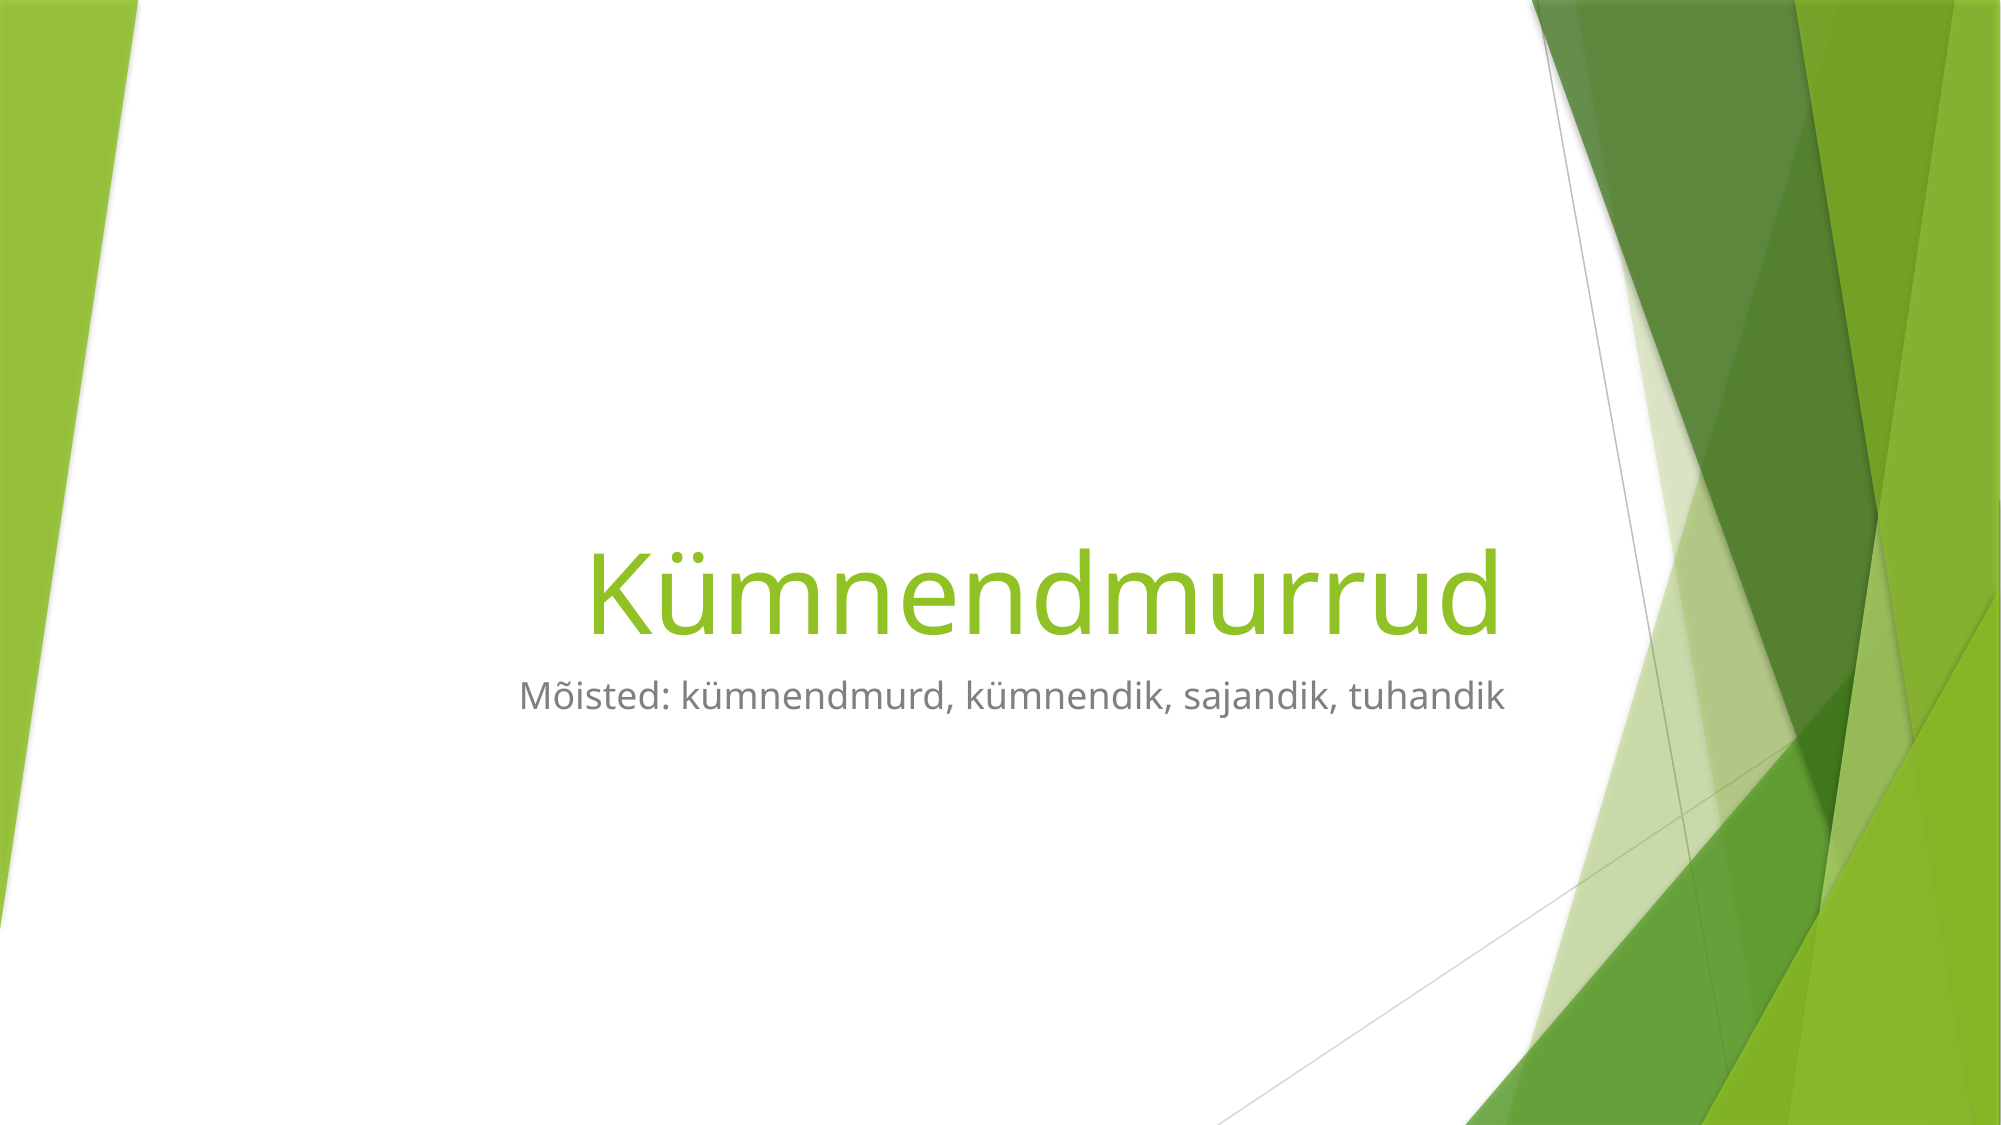

# Kümnendmurrud
Mõisted: kümnendmurd, kümnendik, sajandik, tuhandik